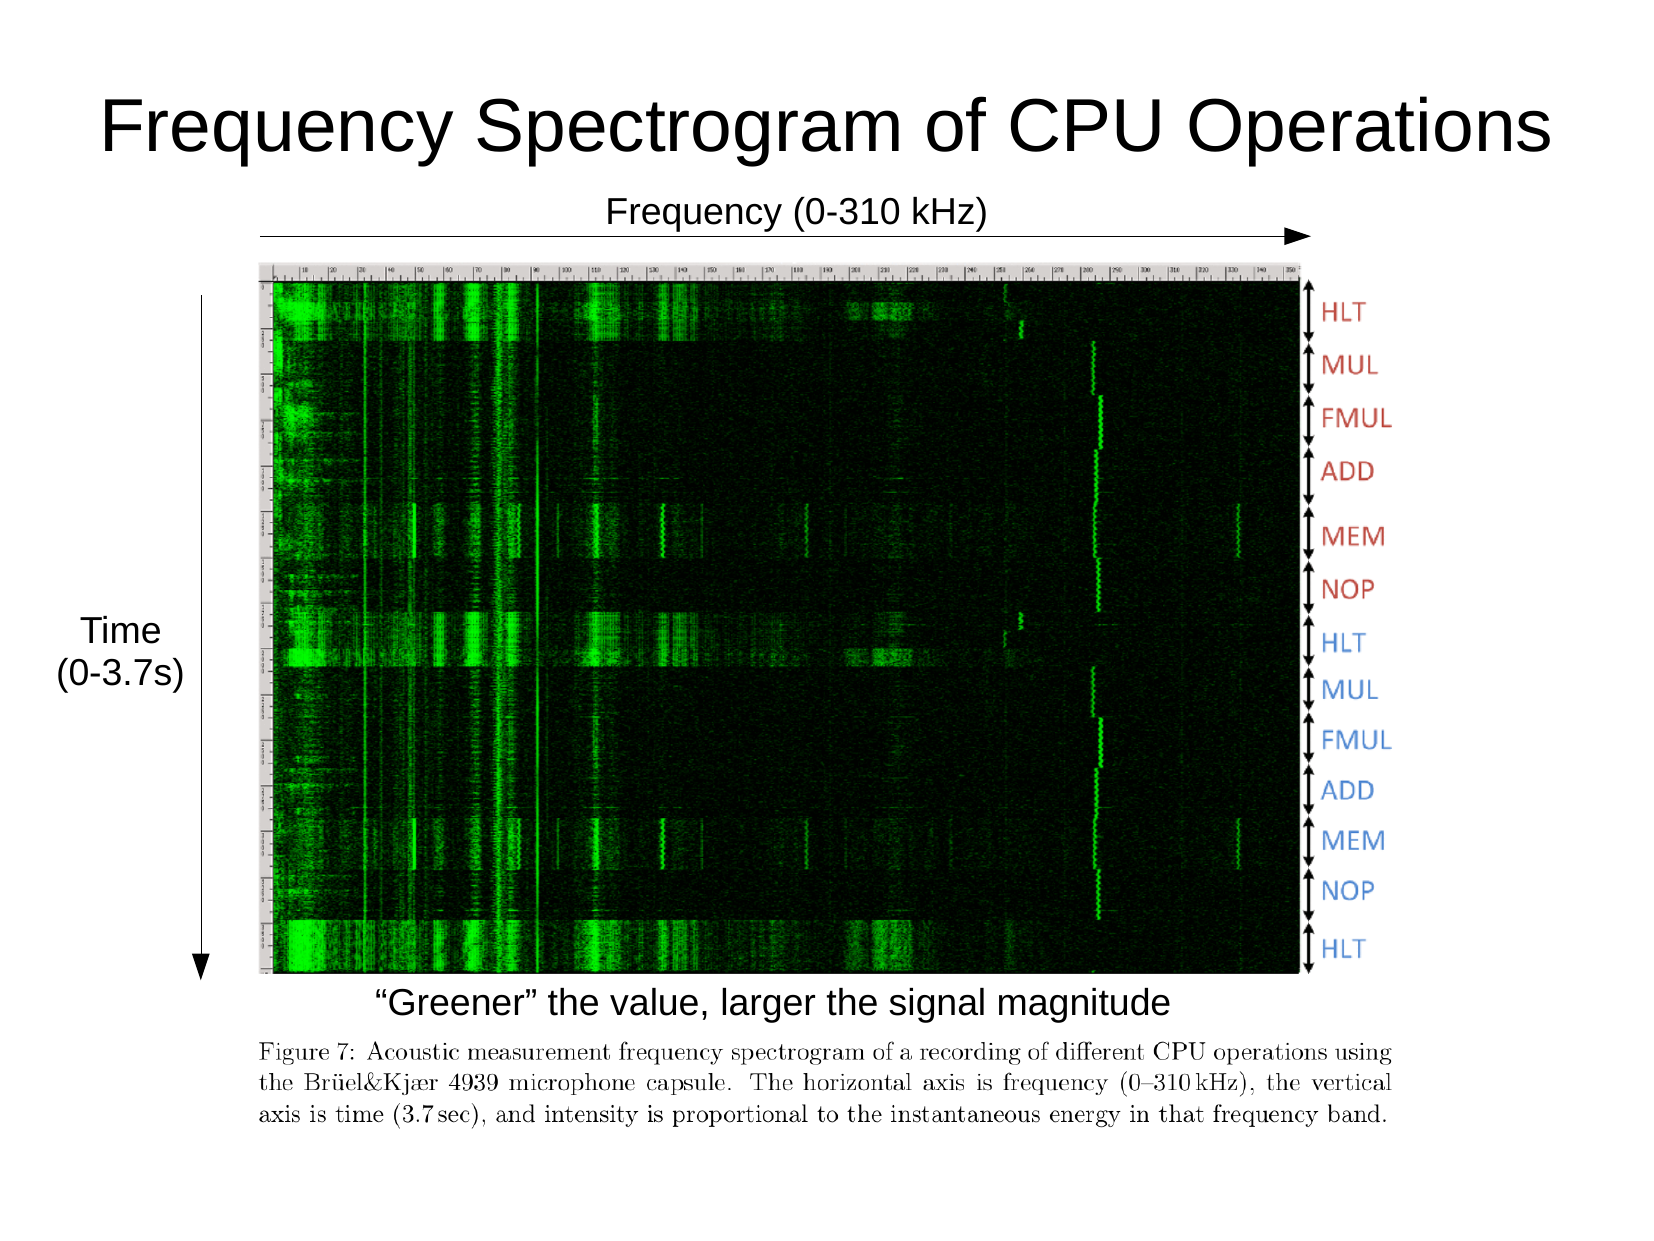

# Frequency Spectrogram of CPU Operations
Frequency (0-310 kHz)
Time
(0-3.7s)
“Greener” the value, larger the signal magnitude